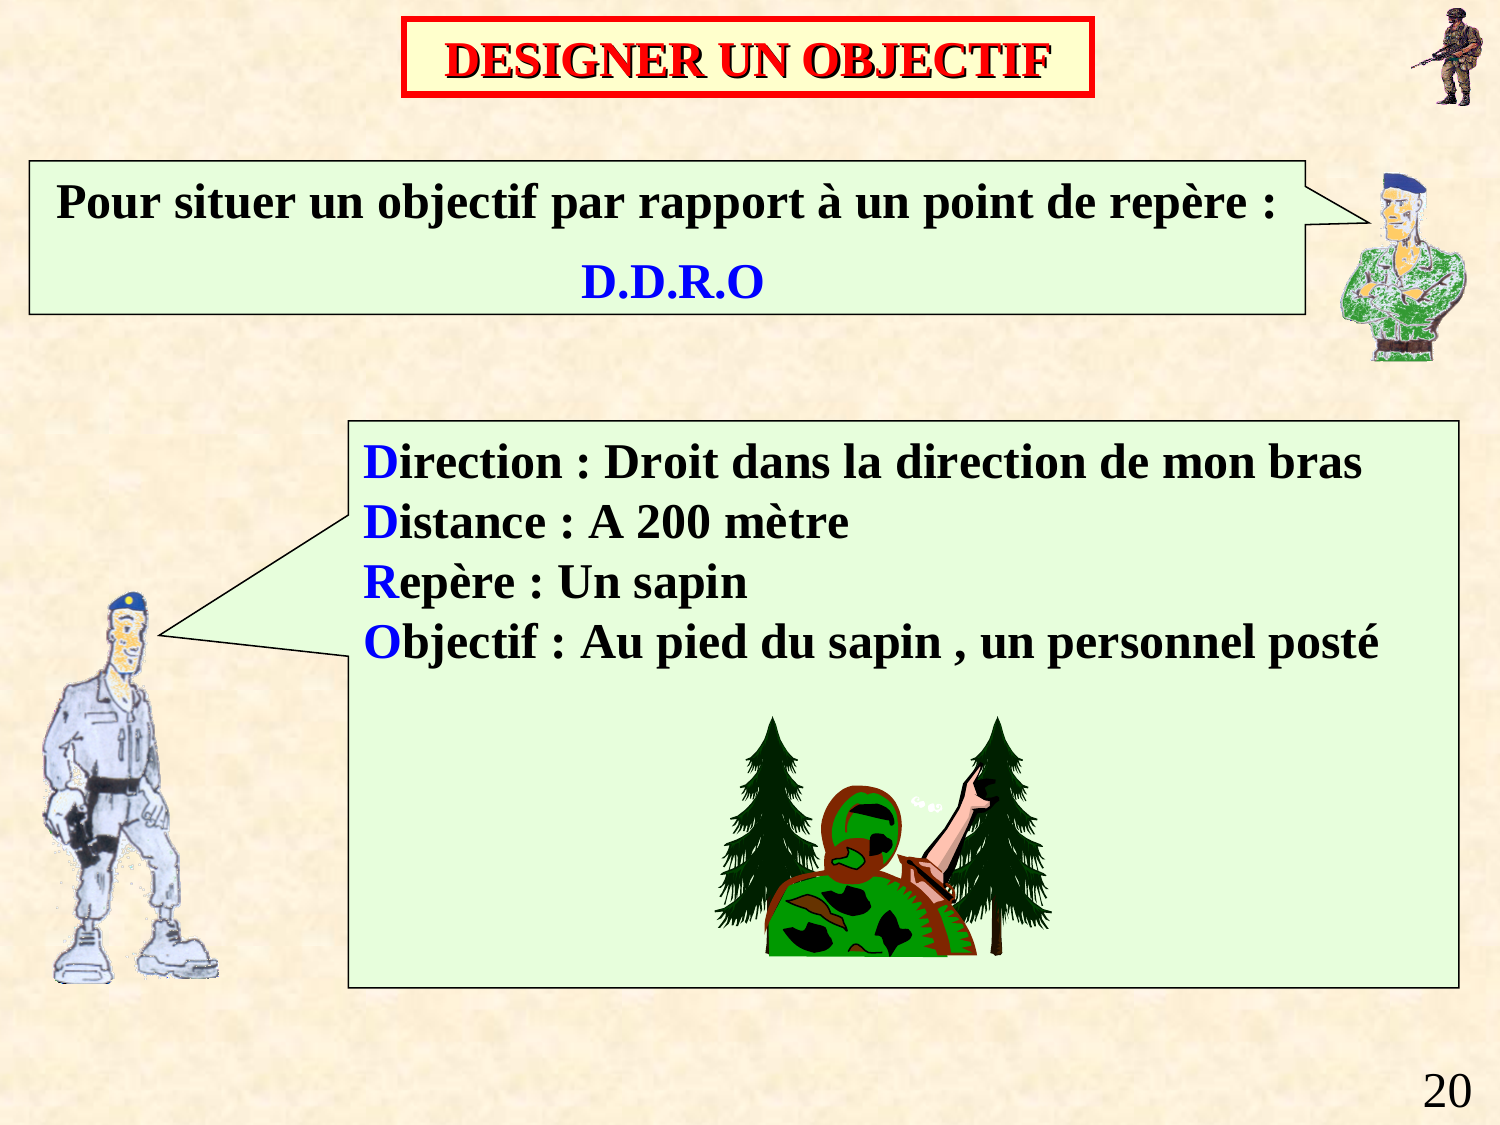

DESIGNER UN OBJECTIF
Pour situer un objectif par rapport à un point de repère :
 D.D.R.O
Direction : Droit dans la direction de mon bras
Distance : A 200 mètre
Repère : Un sapin
Objectif : Au pied du sapin , un personnel posté
20